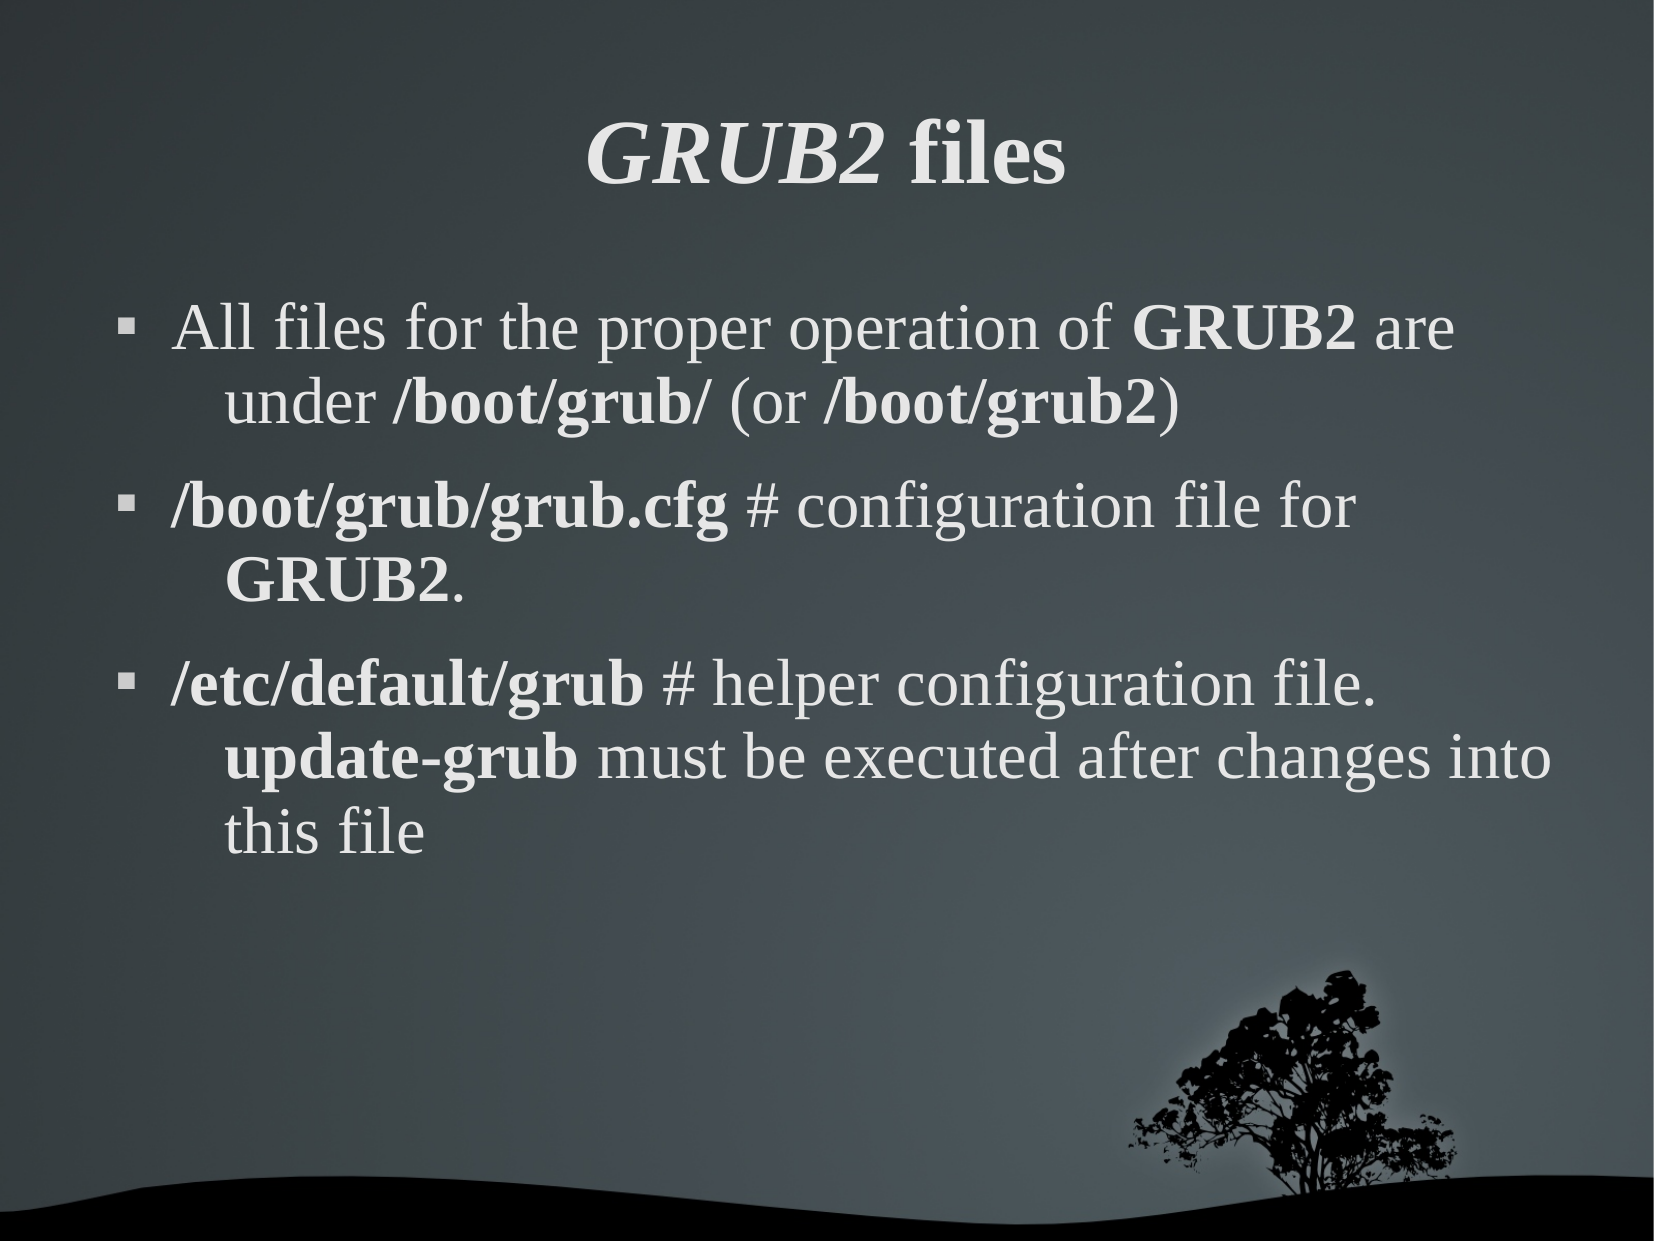

# GRUB2 files
All files for the proper operation of GRUB2 are under /boot/grub/ (or /boot/grub2)
/boot/grub/grub.cfg # configuration file for GRUB2.
/etc/default/grub # helper configuration file. update-grub must be executed after changes into this file